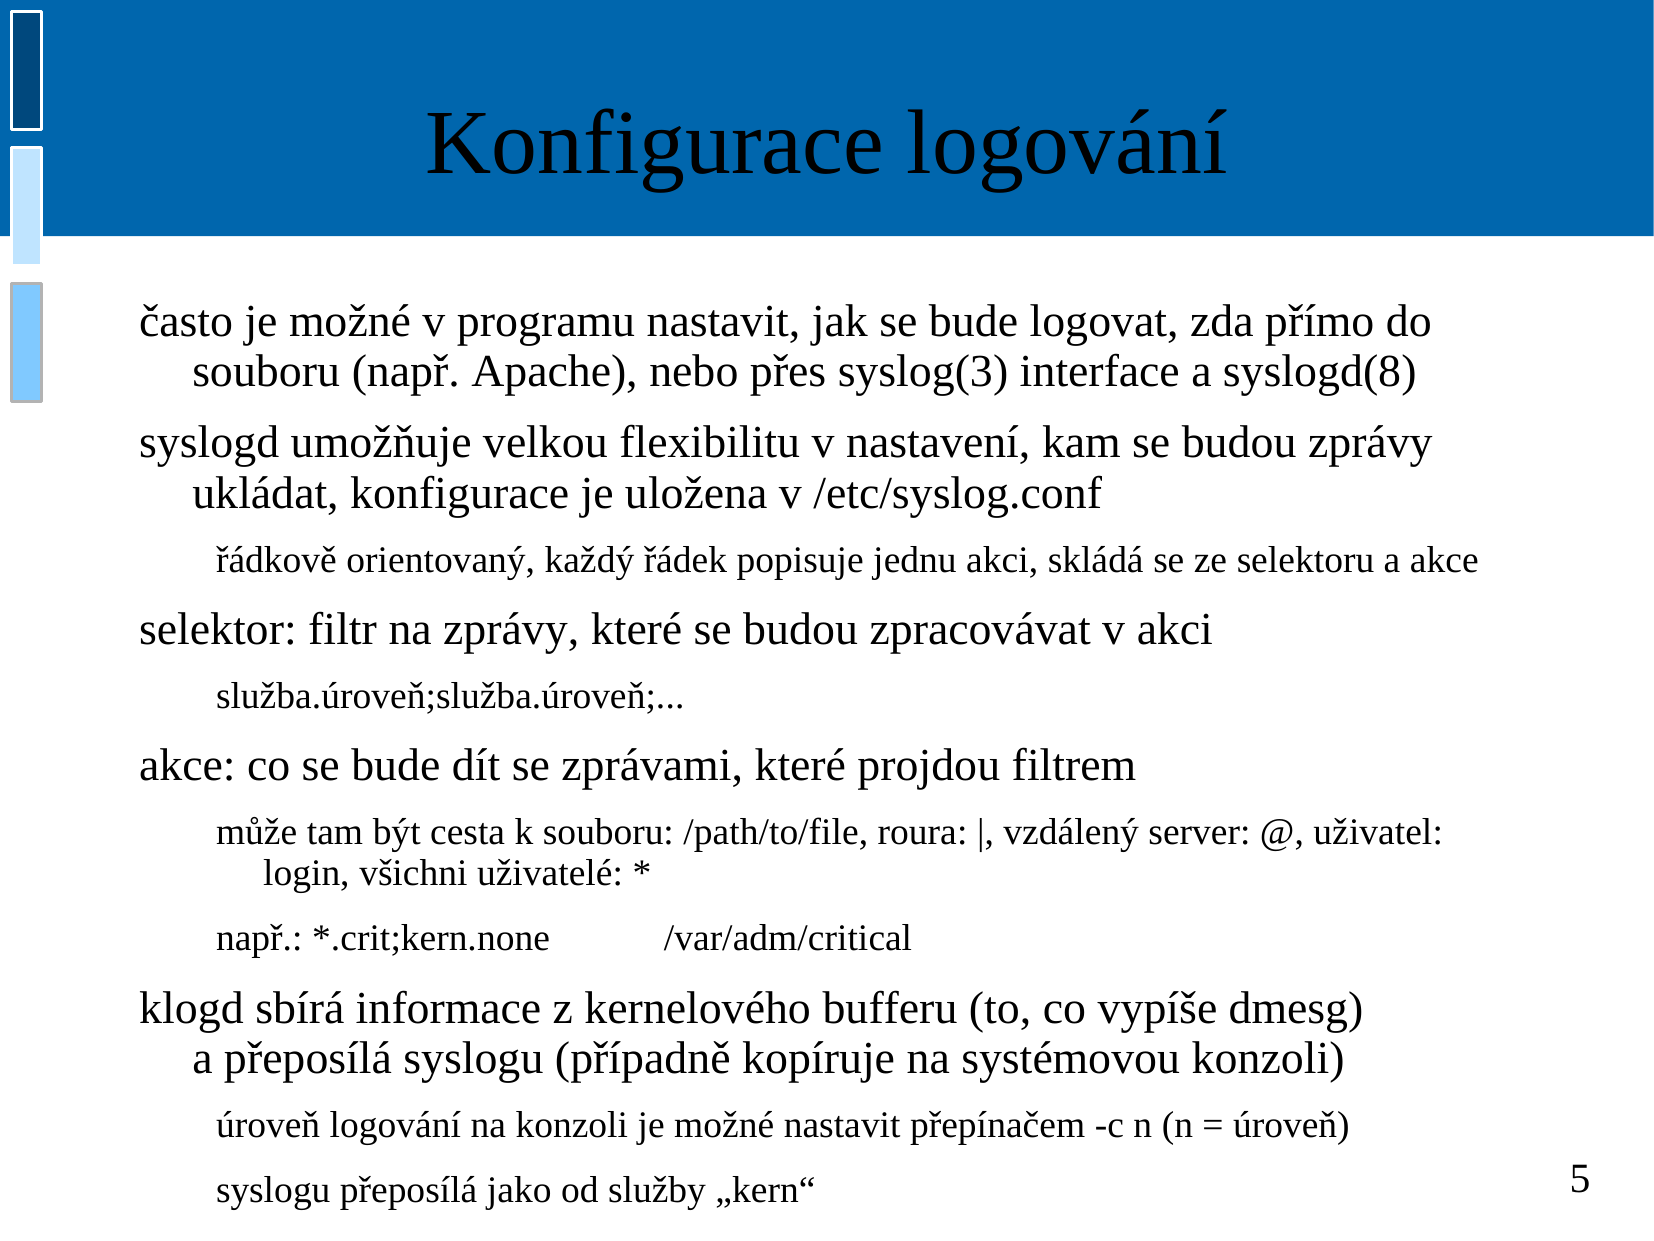

# Konfigurace logování
často je možné v programu nastavit, jak se bude logovat, zda přímo do souboru (např. Apache), nebo přes syslog(3) interface a syslogd(8)
syslogd umožňuje velkou flexibilitu v nastavení, kam se budou zprávy ukládat, konfigurace je uložena v /etc/syslog.conf
řádkově orientovaný, každý řádek popisuje jednu akci, skládá se ze selektoru a akce
selektor: filtr na zprávy, které se budou zpracovávat v akci
služba.úroveň;služba.úroveň;...
akce: co se bude dít se zprávami, které projdou filtrem
může tam být cesta k souboru: /path/to/file, roura: |, vzdálený server: @, uživatel: login, všichni uživatelé: *
např.: *.crit;kern.none /var/adm/critical
klogd sbírá informace z kernelového bufferu (to, co vypíše dmesg) a přeposílá syslogu (případně kopíruje na systémovou konzoli)
úroveň logování na konzoli je možné nastavit přepínačem -c n (n = úroveň)
syslogu přeposílá jako od služby „kern“